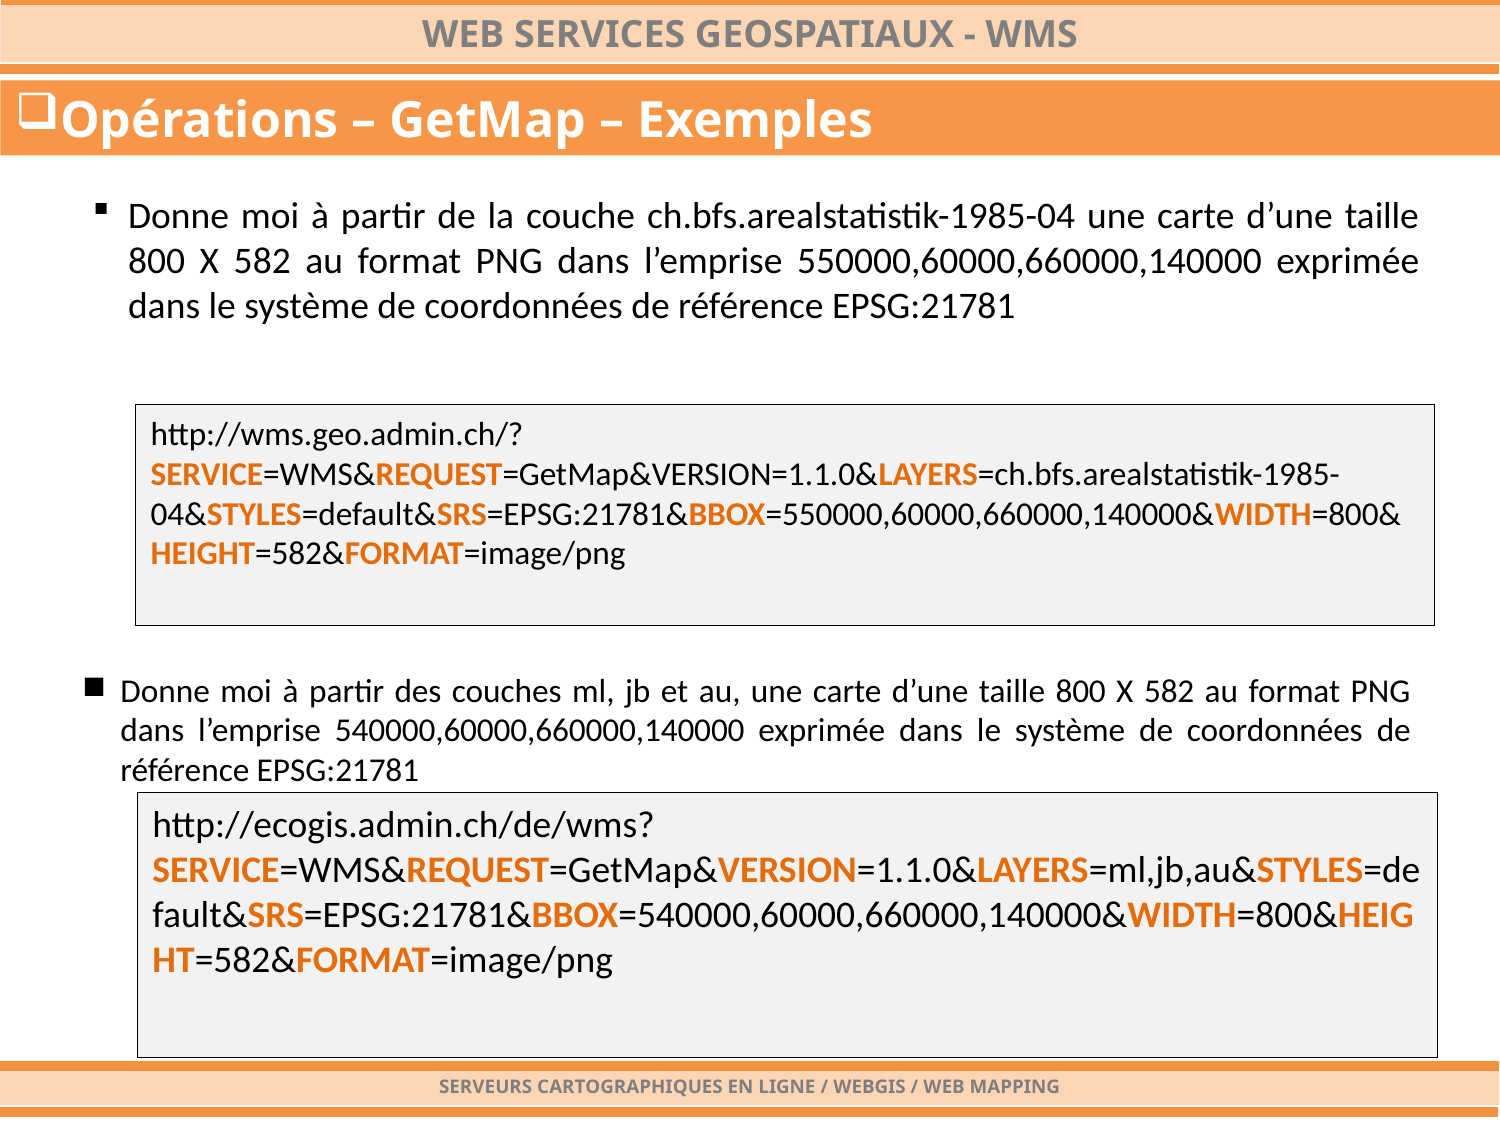

WEB SERVICES GEOSPATIAUX - WMS
Opérations – GetMap – Exemples
Donne moi à partir de la couche ch.bfs.arealstatistik-1985-04 une carte d’une taille 800 X 582 au format PNG dans l’emprise 550000,60000,660000,140000 exprimée dans le système de coordonnées de référence EPSG:21781
http://wms.geo.admin.ch/?SERVICE=WMS&REQUEST=GetMap&VERSION=1.1.0&LAYERS=ch.bfs.arealstatistik-1985-04&STYLES=default&SRS=EPSG:21781&BBOX=550000,60000,660000,140000&WIDTH=800&HEIGHT=582&FORMAT=image/png
Donne moi à partir des couches ml, jb et au, une carte d’une taille 800 X 582 au format PNG dans l’emprise 540000,60000,660000,140000 exprimée dans le système de coordonnées de référence EPSG:21781
http://ecogis.admin.ch/de/wms?SERVICE=WMS&REQUEST=GetMap&VERSION=1.1.0&LAYERS=ml,jb,au&STYLES=default&SRS=EPSG:21781&BBOX=540000,60000,660000,140000&WIDTH=800&HEIGHT=582&FORMAT=image/png
SERVEURS CARTOGRAPHIQUES EN LIGNE / WEBGIS / WEB MAPPING